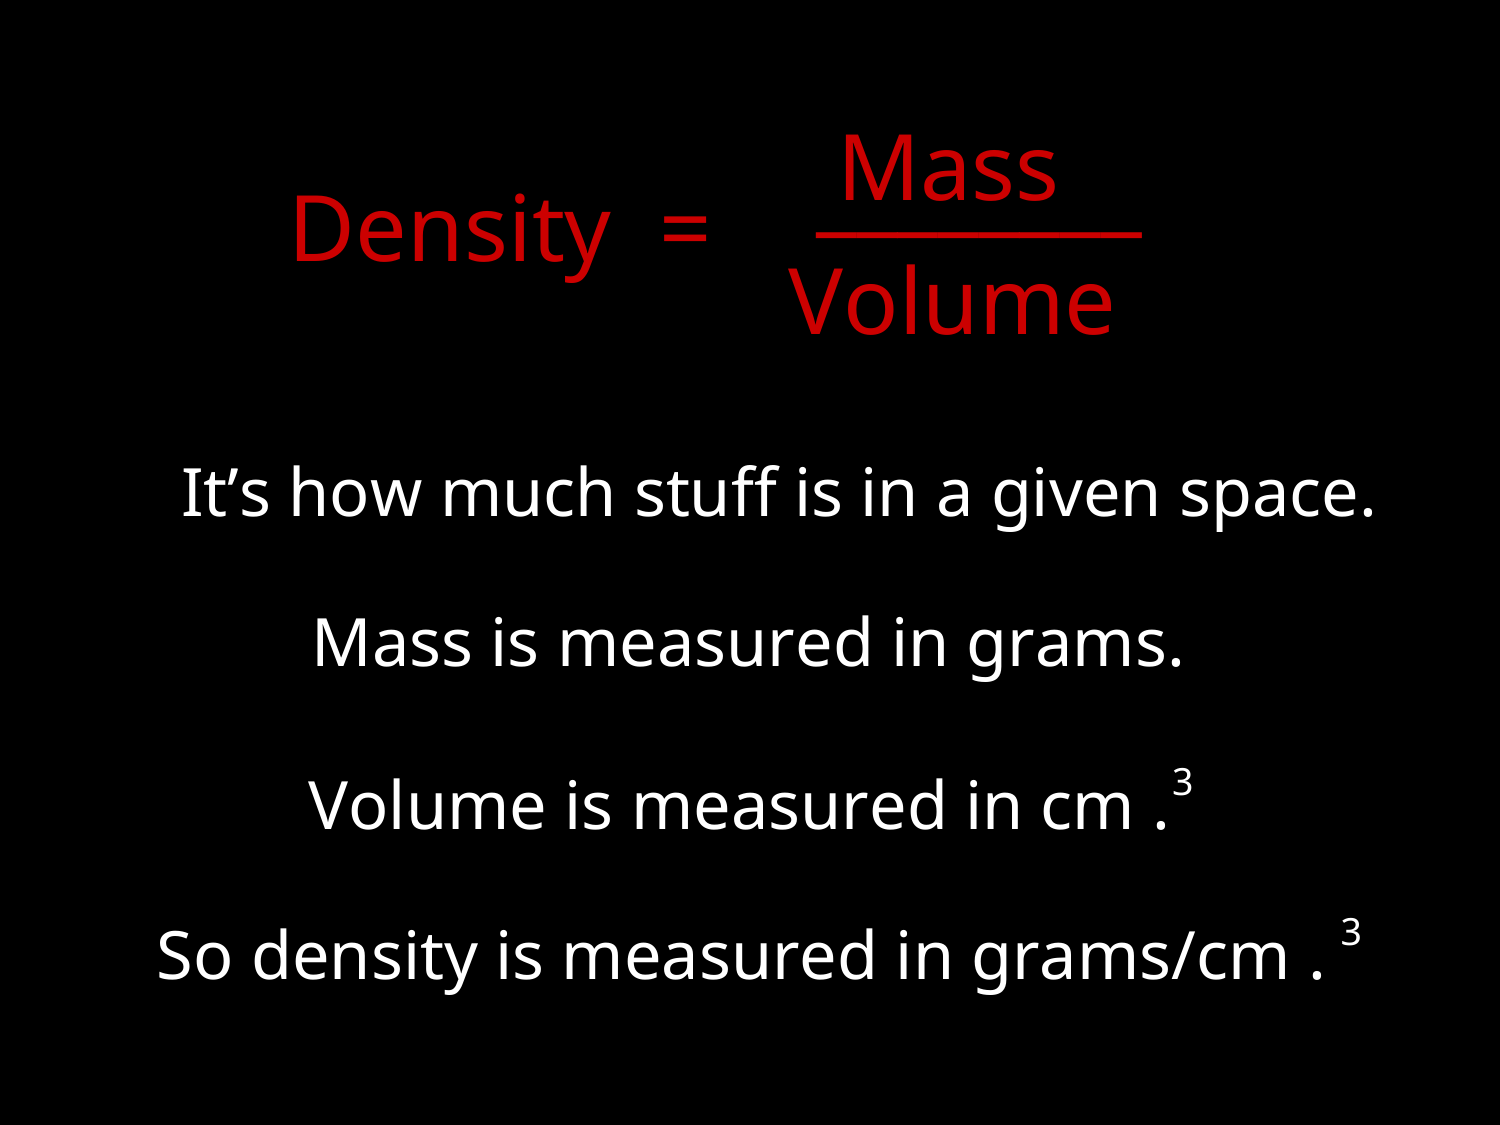

Mass
________
Density =
Volume
It’s how much stuff is in a given space.
Mass is measured in grams.
3
Volume is measured in cm .
3
So density is measured in grams/cm .